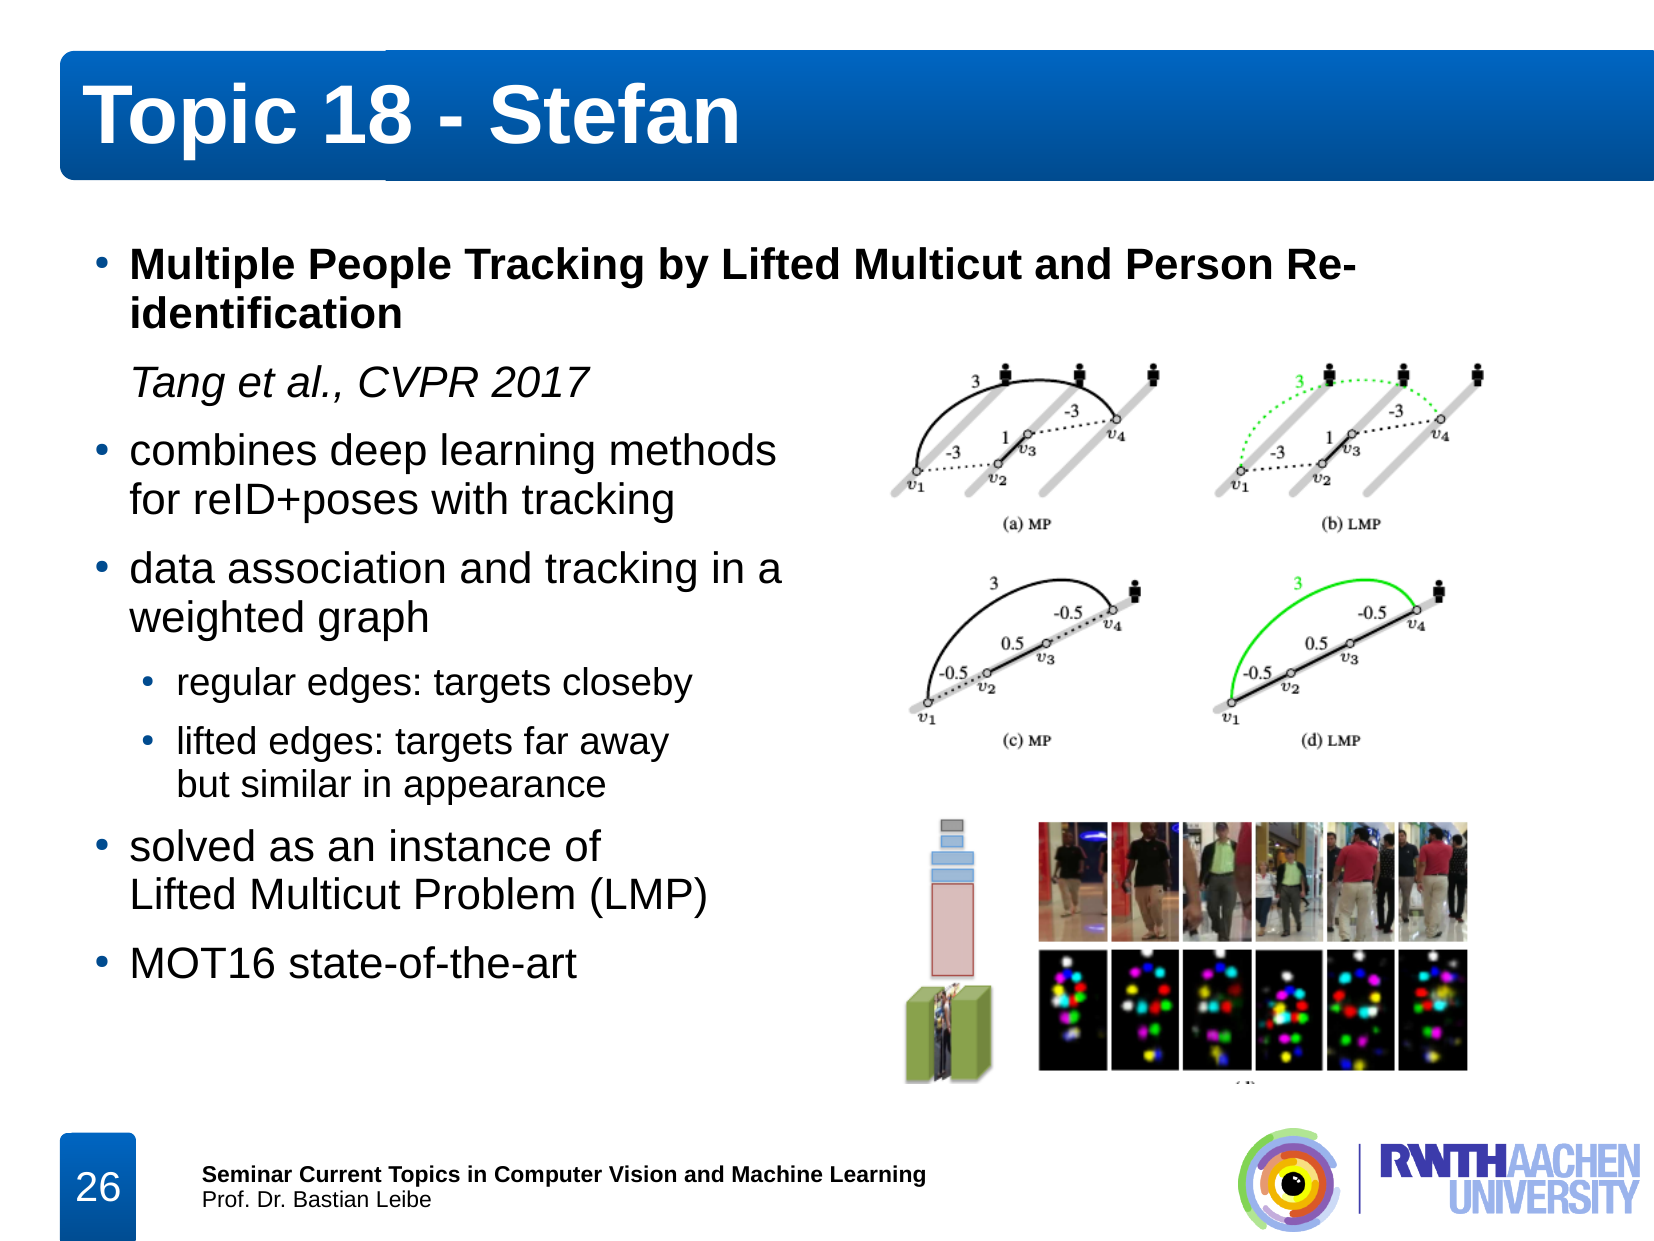

# Topic 18 - Stefan
Multiple People Tracking by Lifted Multicut and Person Re-identification
Tang et al., CVPR 2017
combines deep learning methods
for reID+poses with tracking
data association and tracking in a
weighted graph
regular edges: targets closeby
lifted edges: targets far away
but similar in appearance
solved as an instance of
Lifted Multicut Problem (LMP)
MOT16 state-of-the-art
26
TGF 2015 | October 29, 2015 | Delft